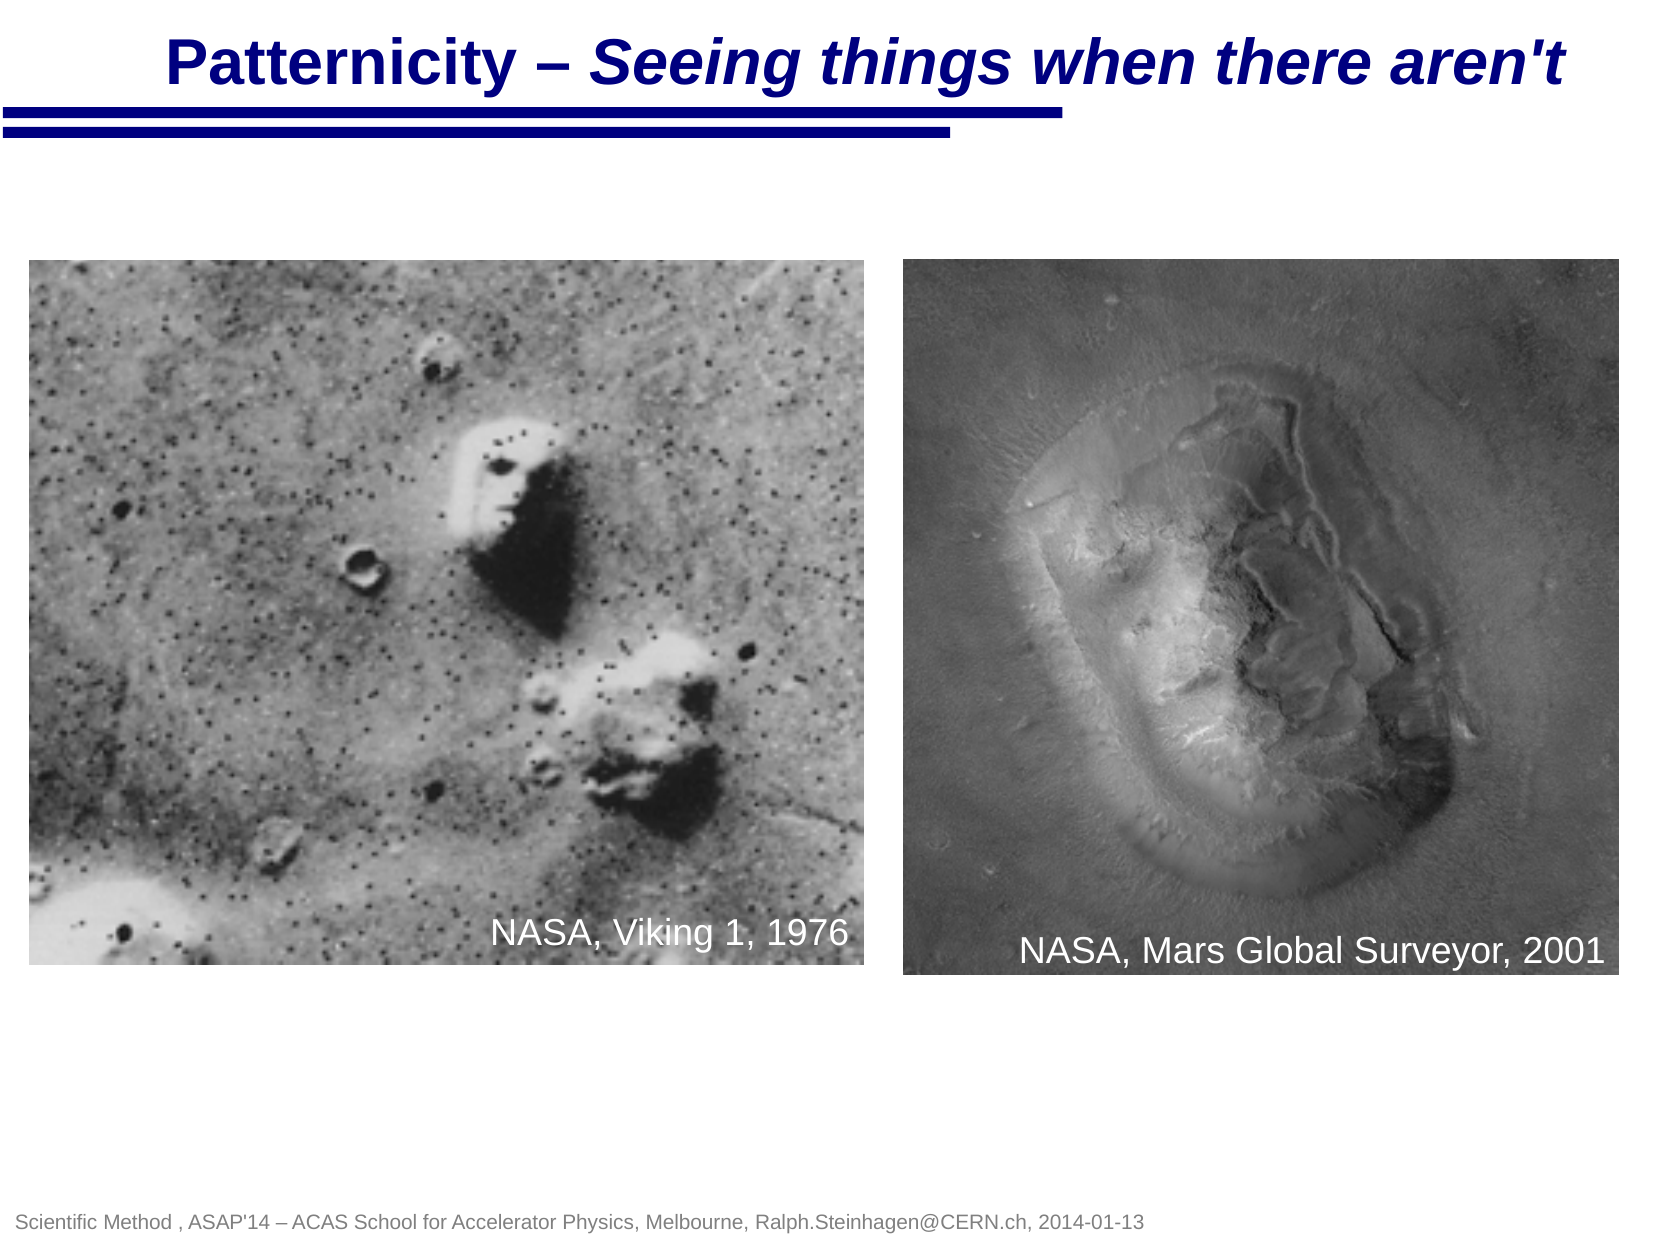

# Patternicity – Seeing things when there aren't
NASA, Mars Global Surveyor, 2001
NASA, Viking 1, 1976